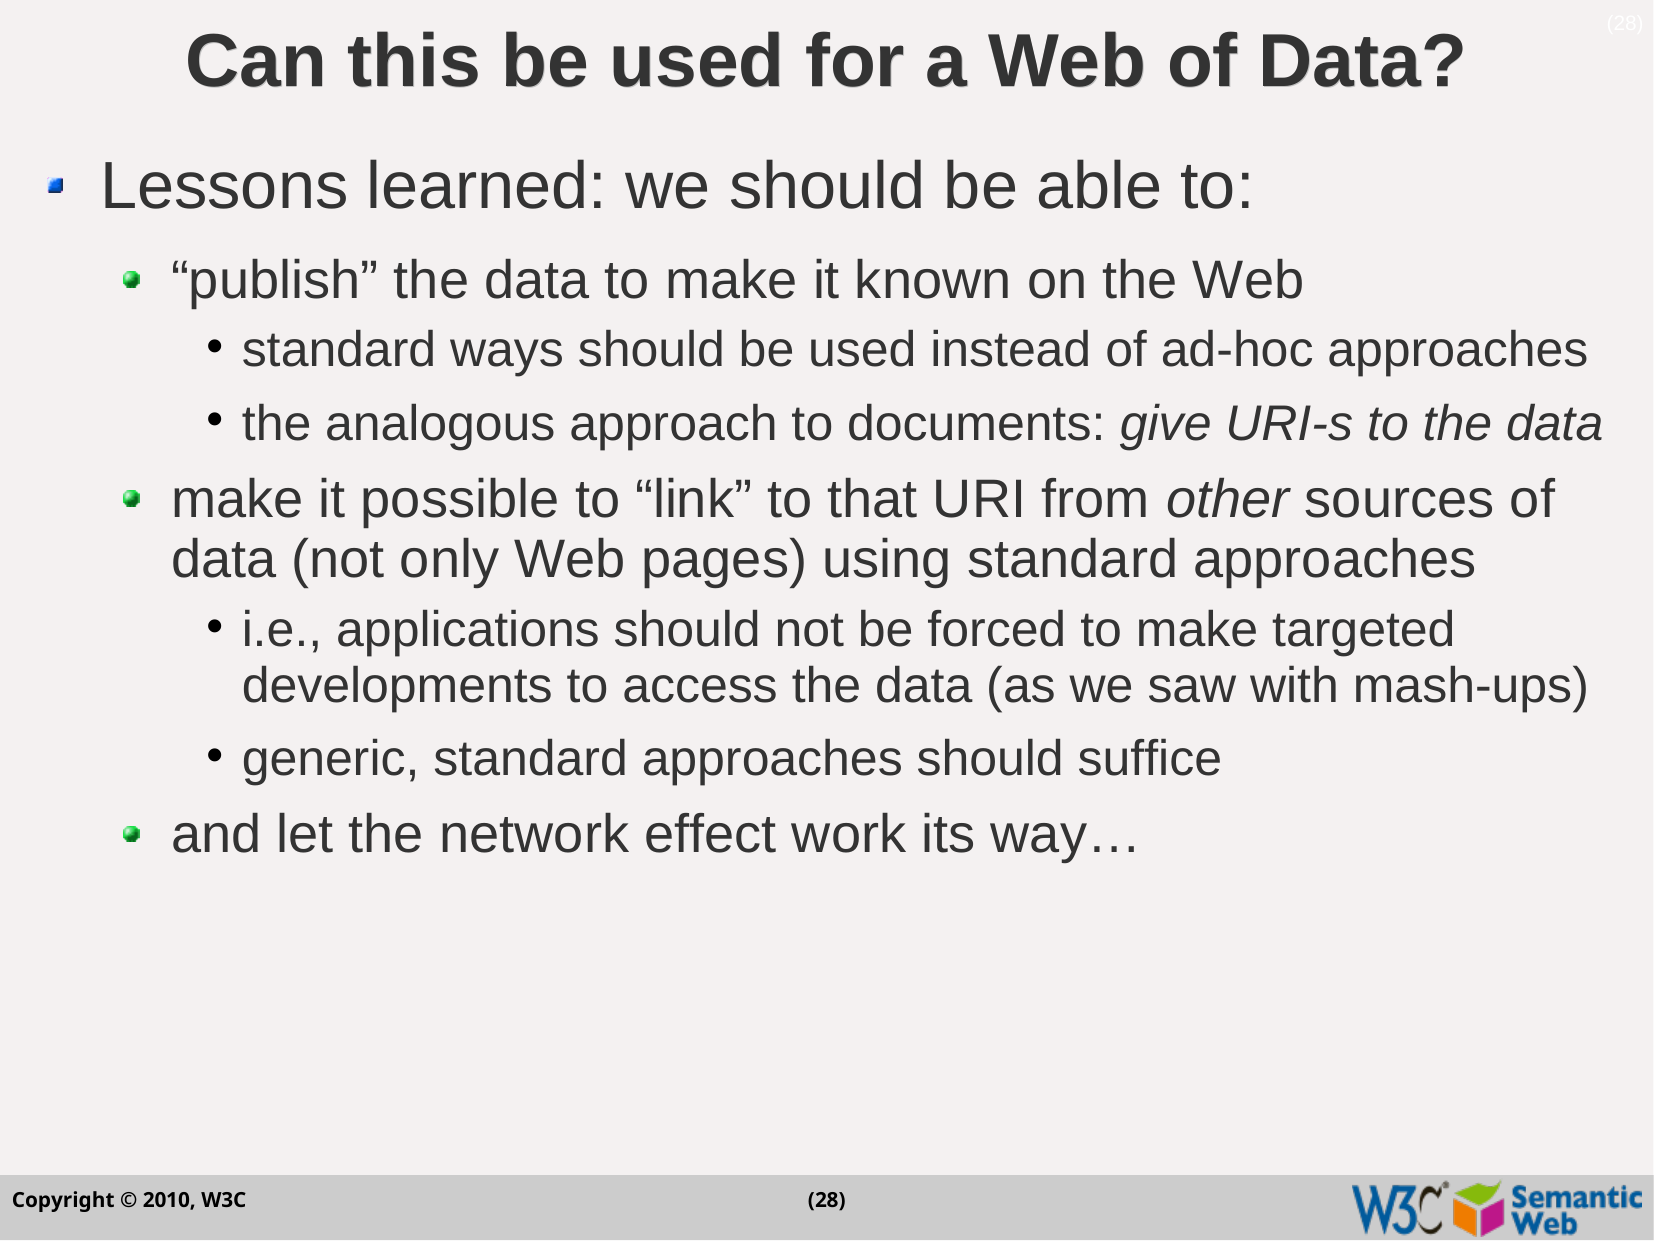

# Can this be used for a Web of Data?
Lessons learned: we should be able to:
“publish” the data to make it known on the Web
standard ways should be used instead of ad-hoc approaches
the analogous approach to documents: give URI-s to the data
make it possible to “link” to that URI from other sources of data (not only Web pages) using standard approaches
i.e., applications should not be forced to make targeted developments to access the data (as we saw with mash-ups)
generic, standard approaches should suffice
and let the network effect work its way…